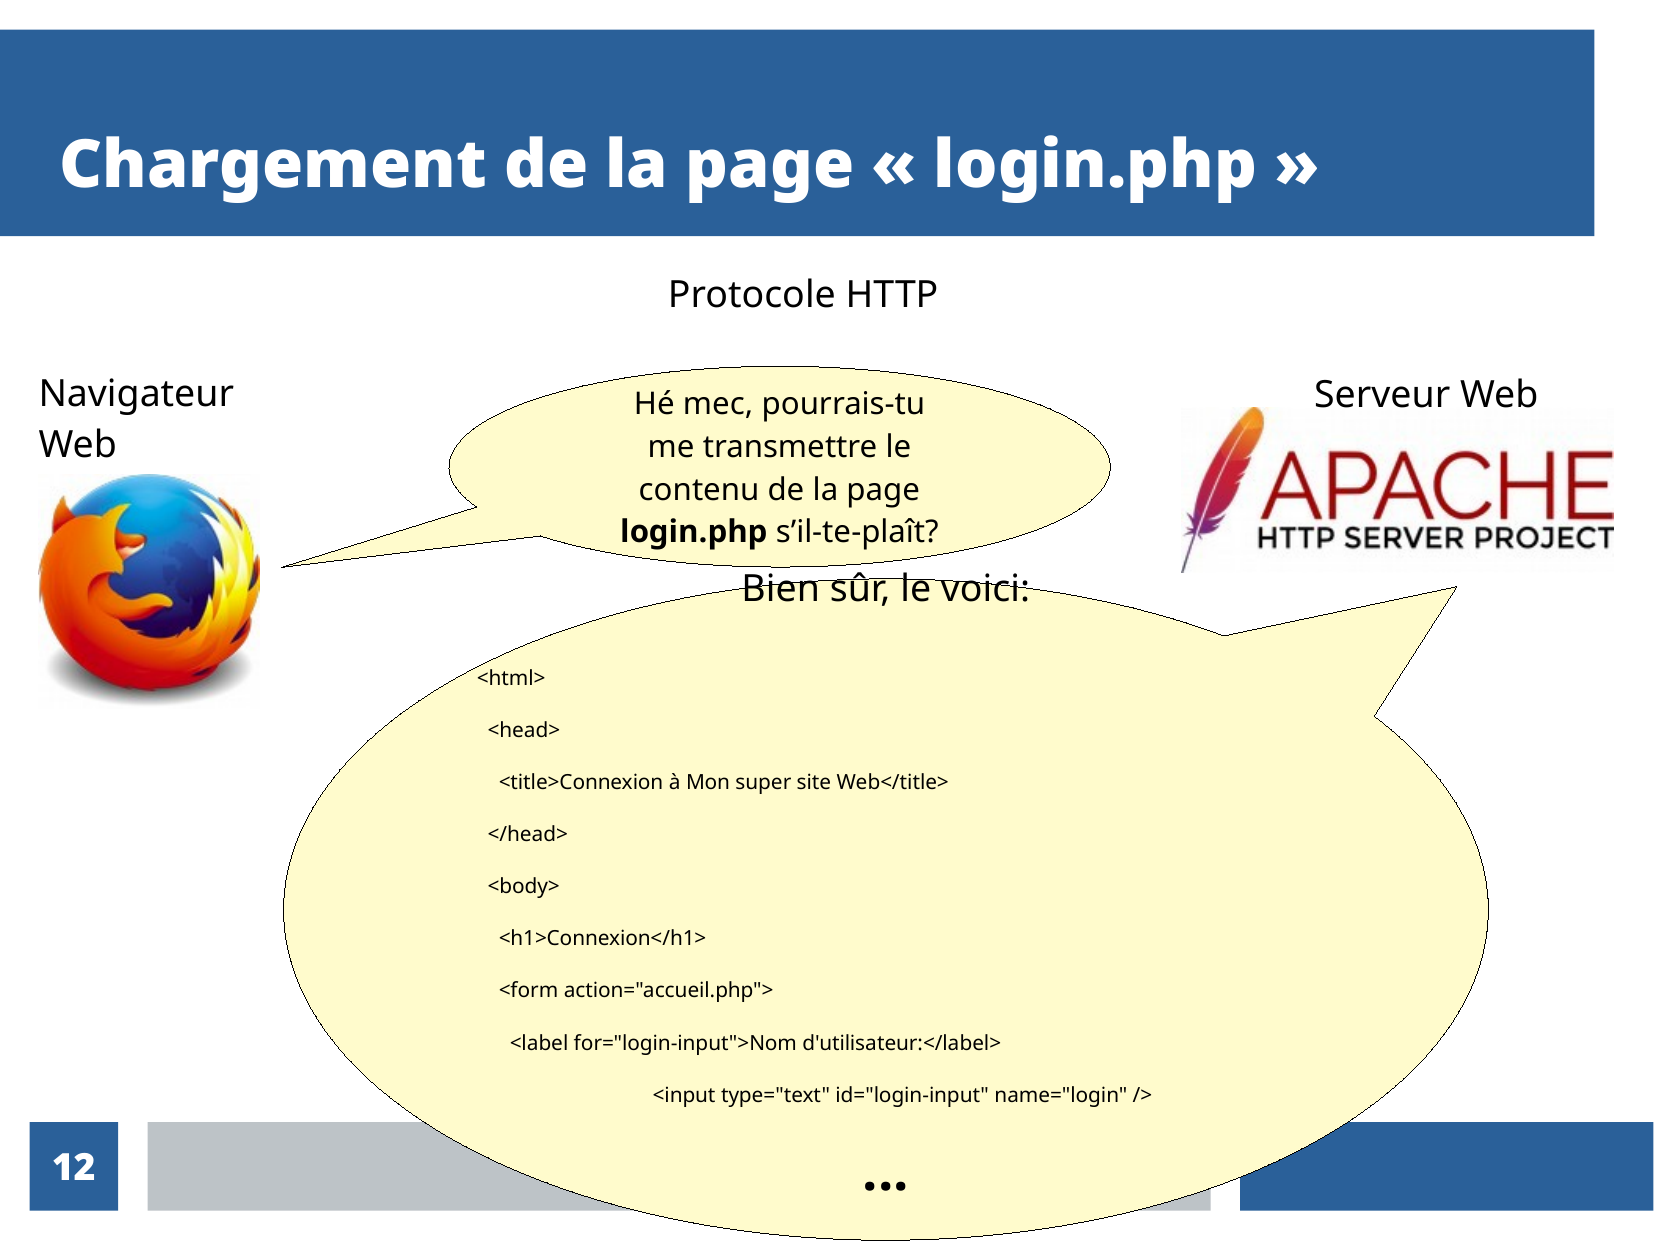

# Chargement de la page « login.php »
Protocole HTTP
Navigateur Web
Serveur Web
Hé mec, pourrais-tu
me transmettre le
contenu de la page
login.php s’il-te-plaît?
Bien sûr, le voici:
<html>
 <head>
 <title>Connexion à Mon super site Web</title>
 </head>
 <body>
 <h1>Connexion</h1>
 <form action="accueil.php">
 <label for="login-input">Nom d'utilisateur:</label>
 <input type="text" id="login-input" name="login" />
...
12